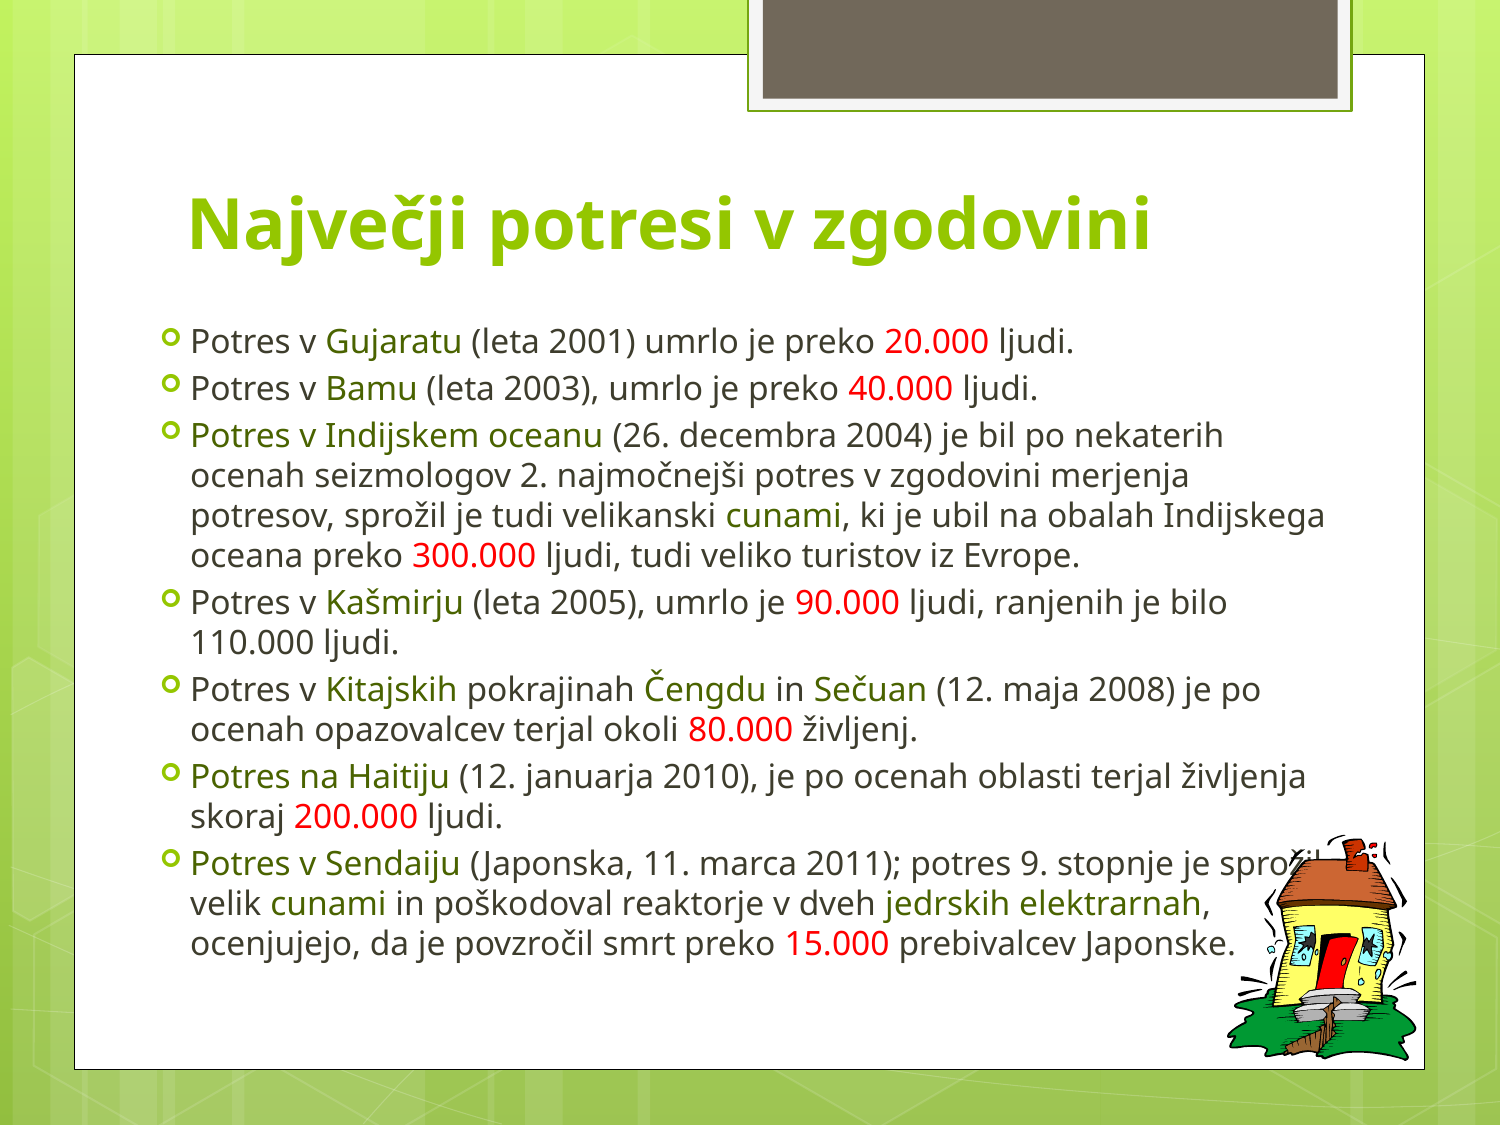

# Največji potresi v zgodovini
Potres v Gujaratu (leta 2001) umrlo je preko 20.000 ljudi.
Potres v Bamu (leta 2003), umrlo je preko 40.000 ljudi.
Potres v Indijskem oceanu (26. decembra 2004) je bil po nekaterih ocenah seizmologov 2. najmočnejši potres v zgodovini merjenja potresov, sprožil je tudi velikanski cunami, ki je ubil na obalah Indijskega oceana preko 300.000 ljudi, tudi veliko turistov iz Evrope.
Potres v Kašmirju (leta 2005), umrlo je 90.000 ljudi, ranjenih je bilo 110.000 ljudi.
Potres v Kitajskih pokrajinah Čengdu in Sečuan (12. maja 2008) je po ocenah opazovalcev terjal okoli 80.000 življenj.
Potres na Haitiju (12. januarja 2010), je po ocenah oblasti terjal življenja skoraj 200.000 ljudi.
Potres v Sendaiju (Japonska, 11. marca 2011); potres 9. stopnje je sprožil velik cunami in poškodoval reaktorje v dveh jedrskih elektrarnah, ocenjujejo, da je povzročil smrt preko 15.000 prebivalcev Japonske.